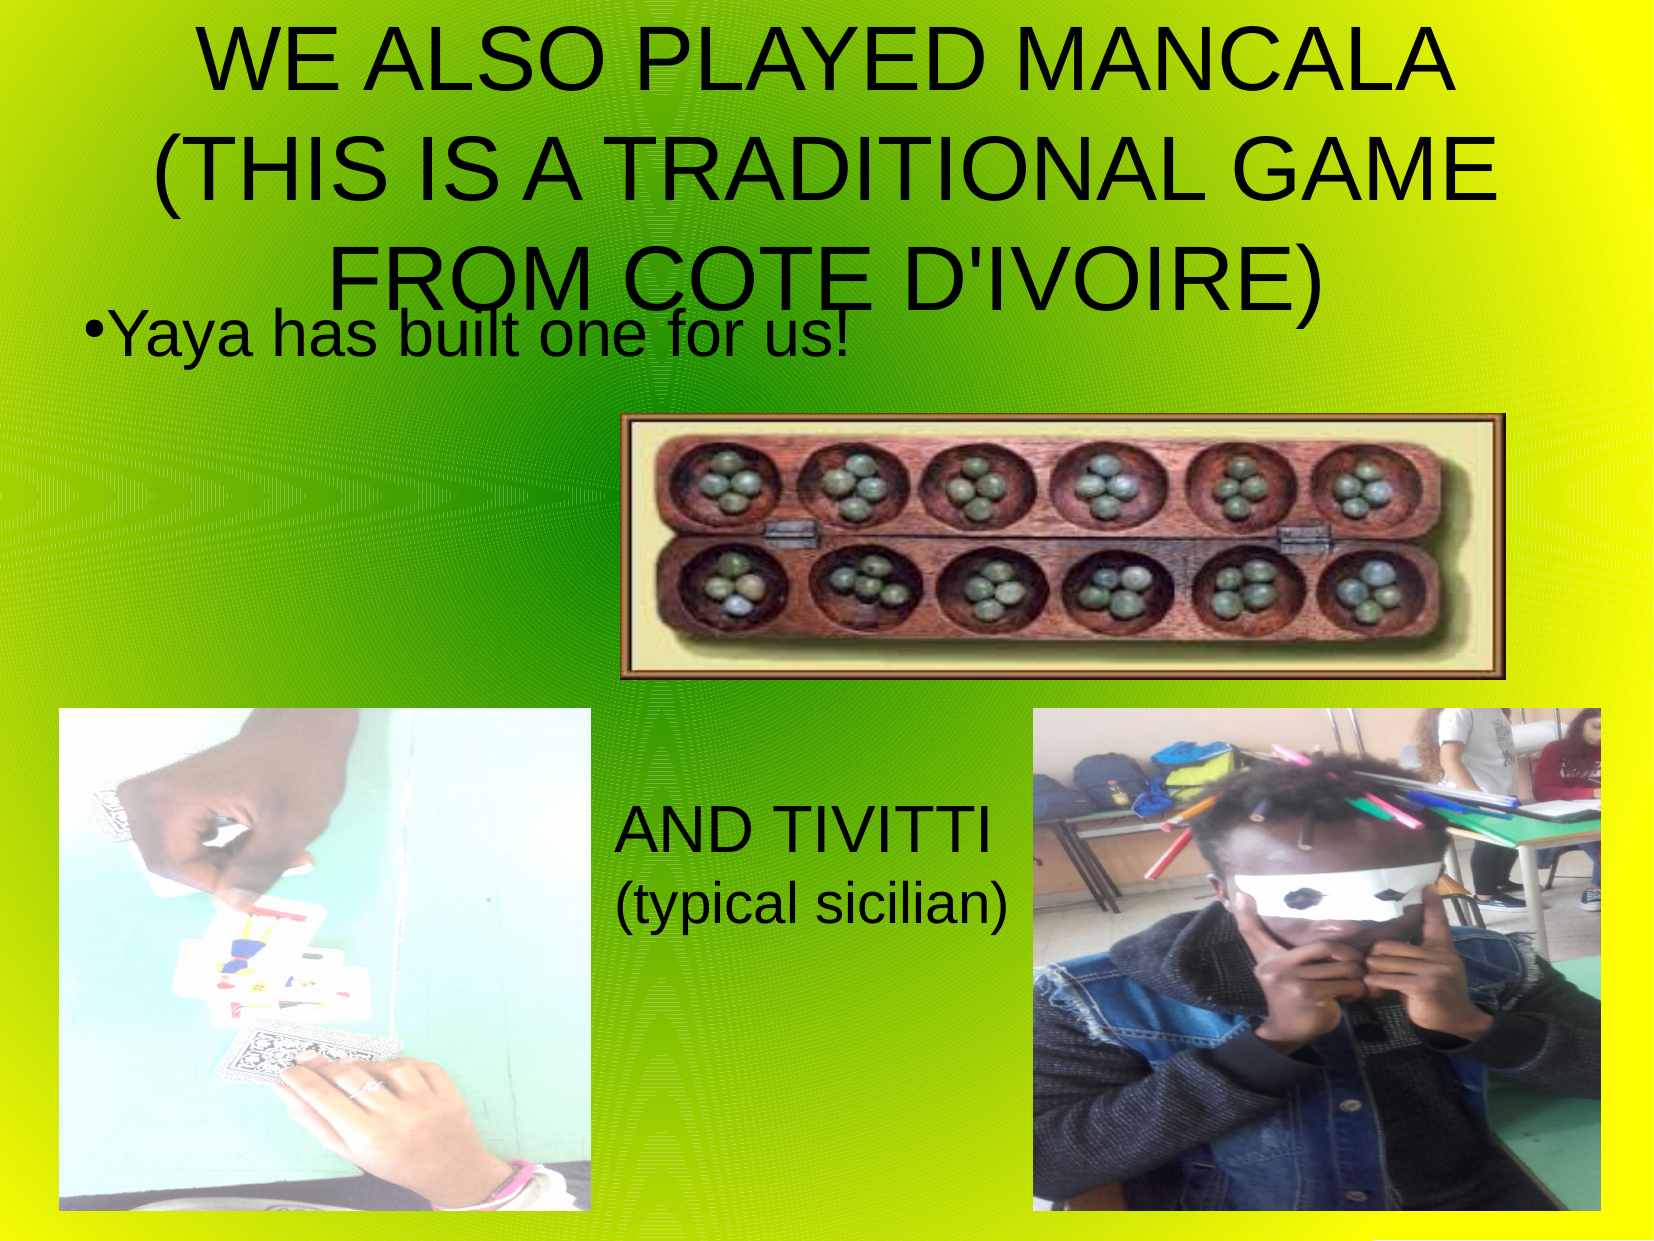

# WE ALSO PLAYED MANCALA (THIS IS A TRADITIONAL GAME FROM COTE D'IVOIRE)
Yaya has built one for us!
AND TIVITTI
(typical sicilian)